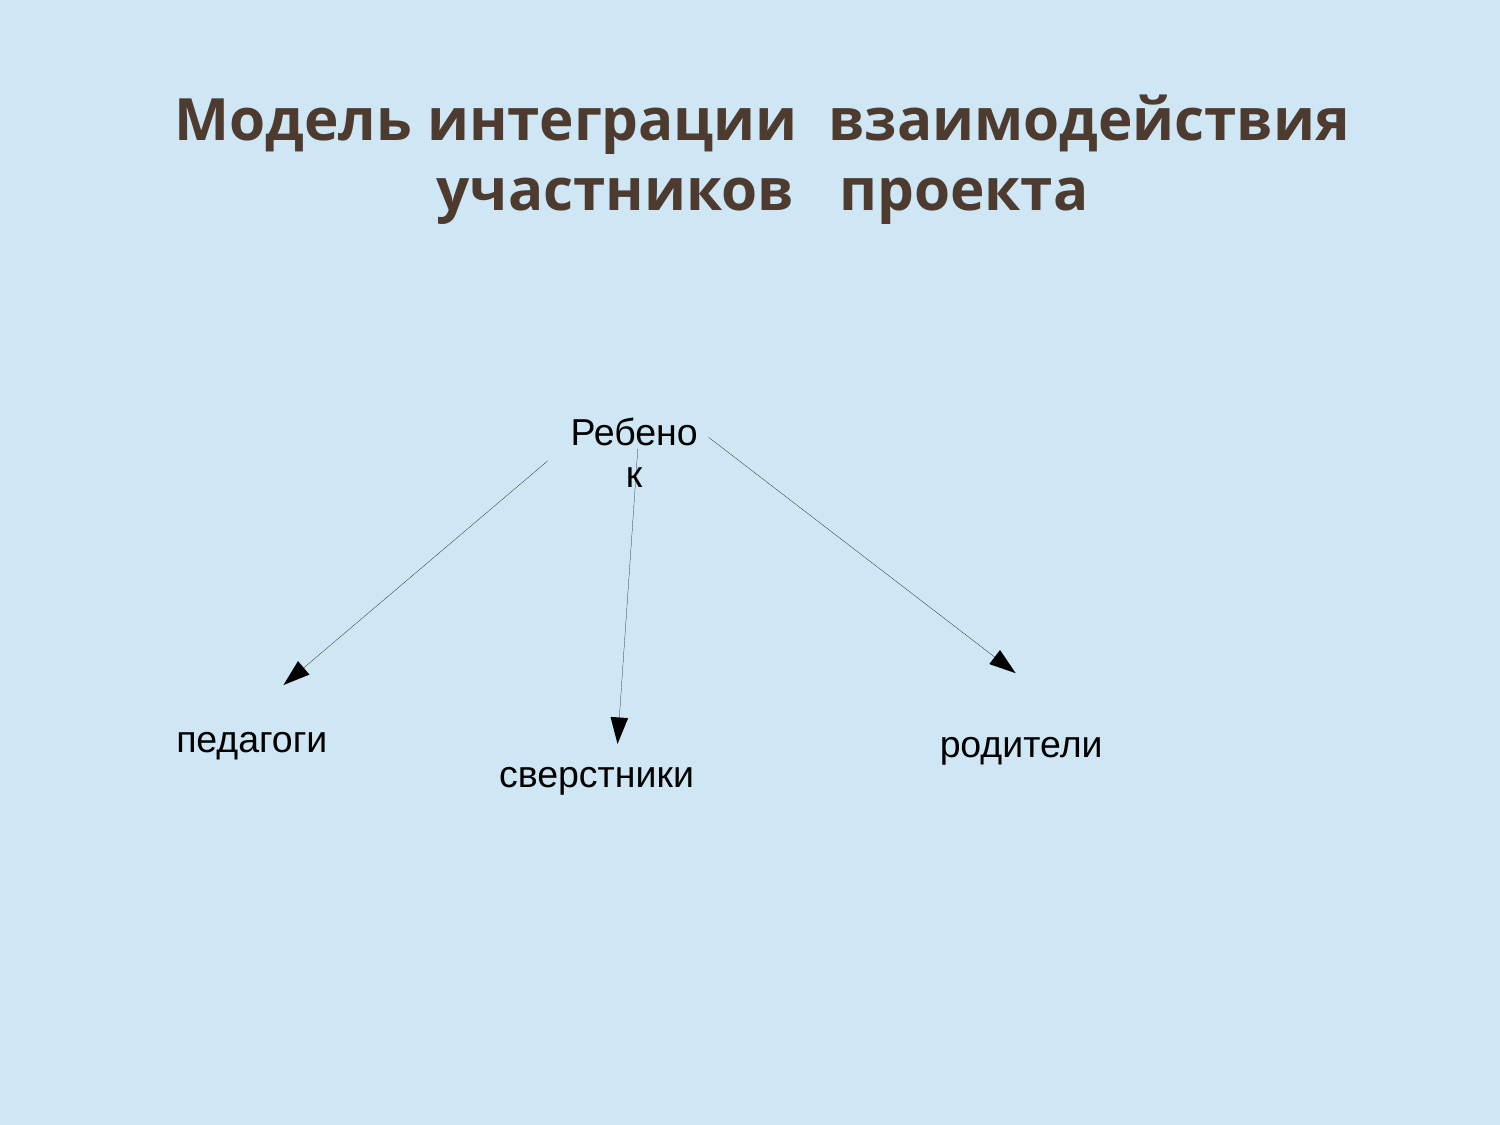

# Модель интеграции взаимодействия участников проекта
Ребенок
 сверстники
педагоги
родители